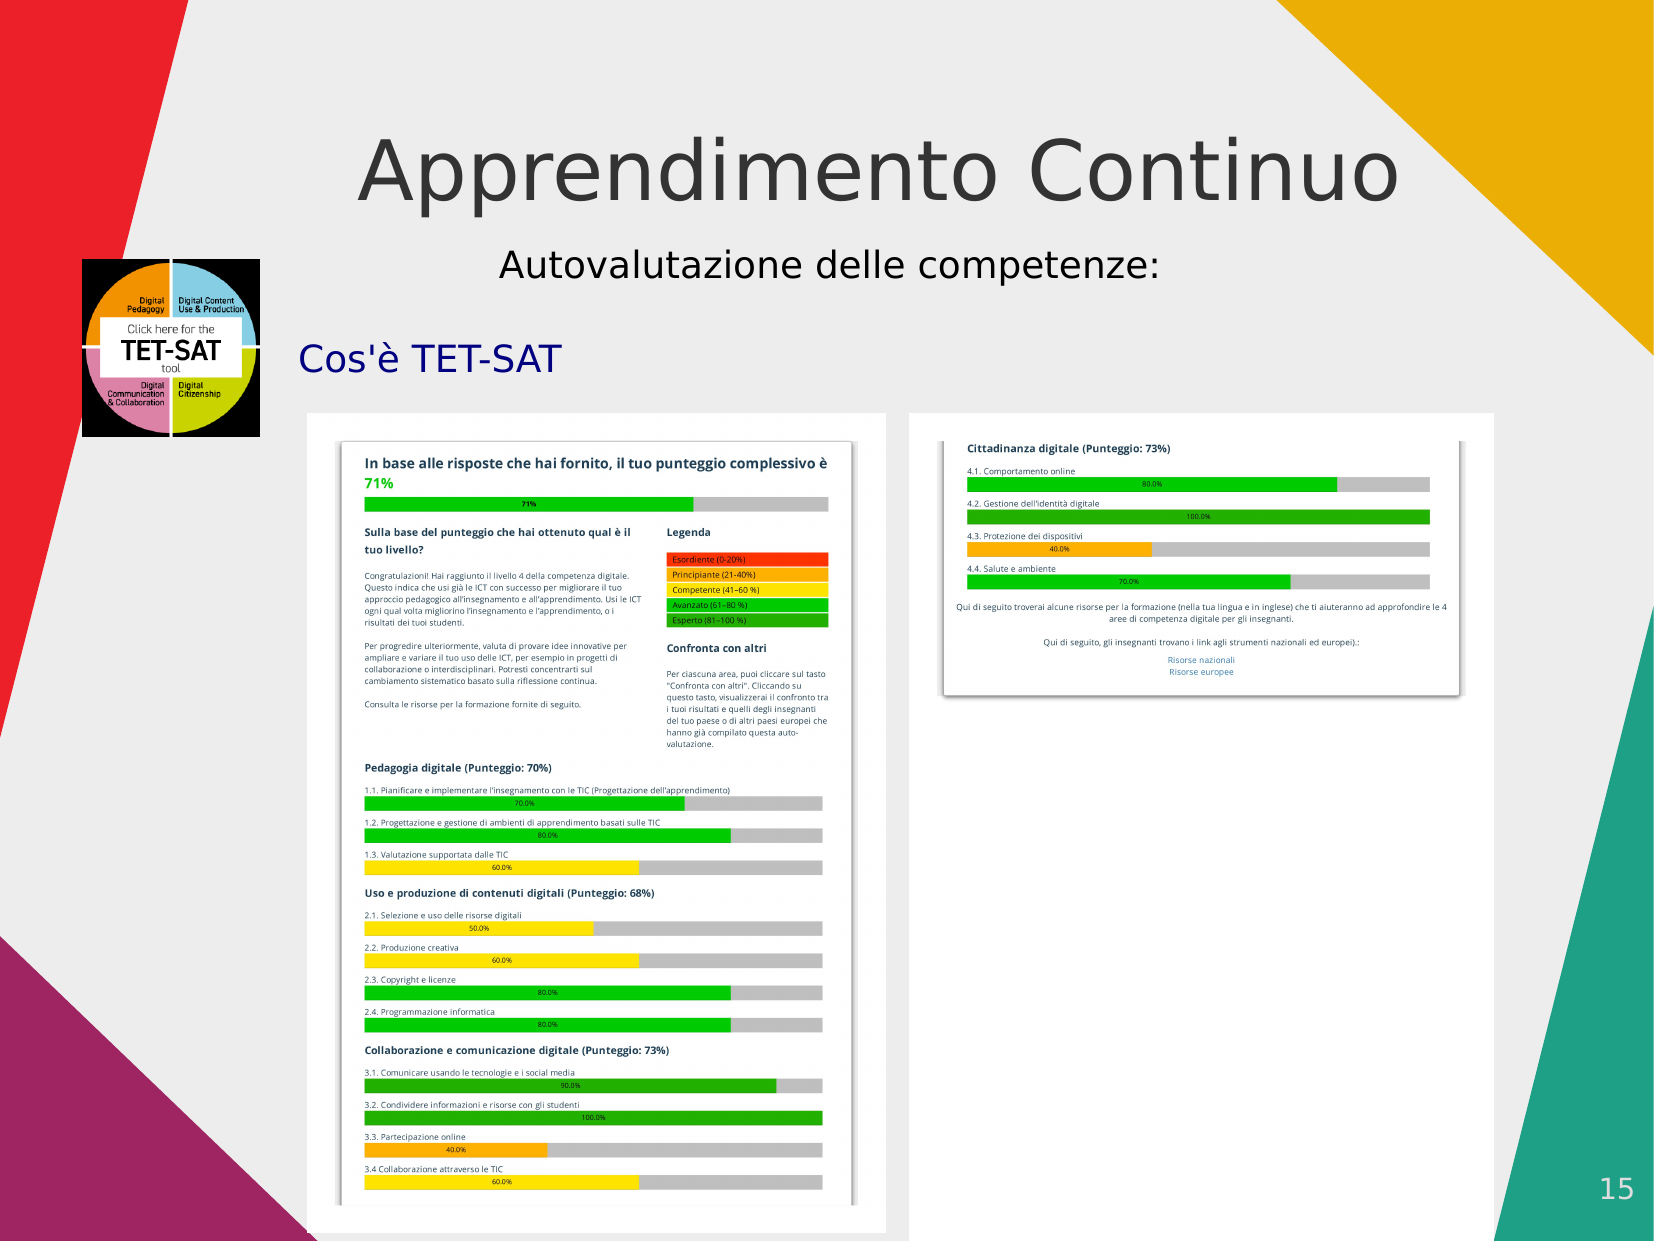

# Apprendimento Continuo
Autovalutazione delle competenze:
Cos'è TET-SAT
15